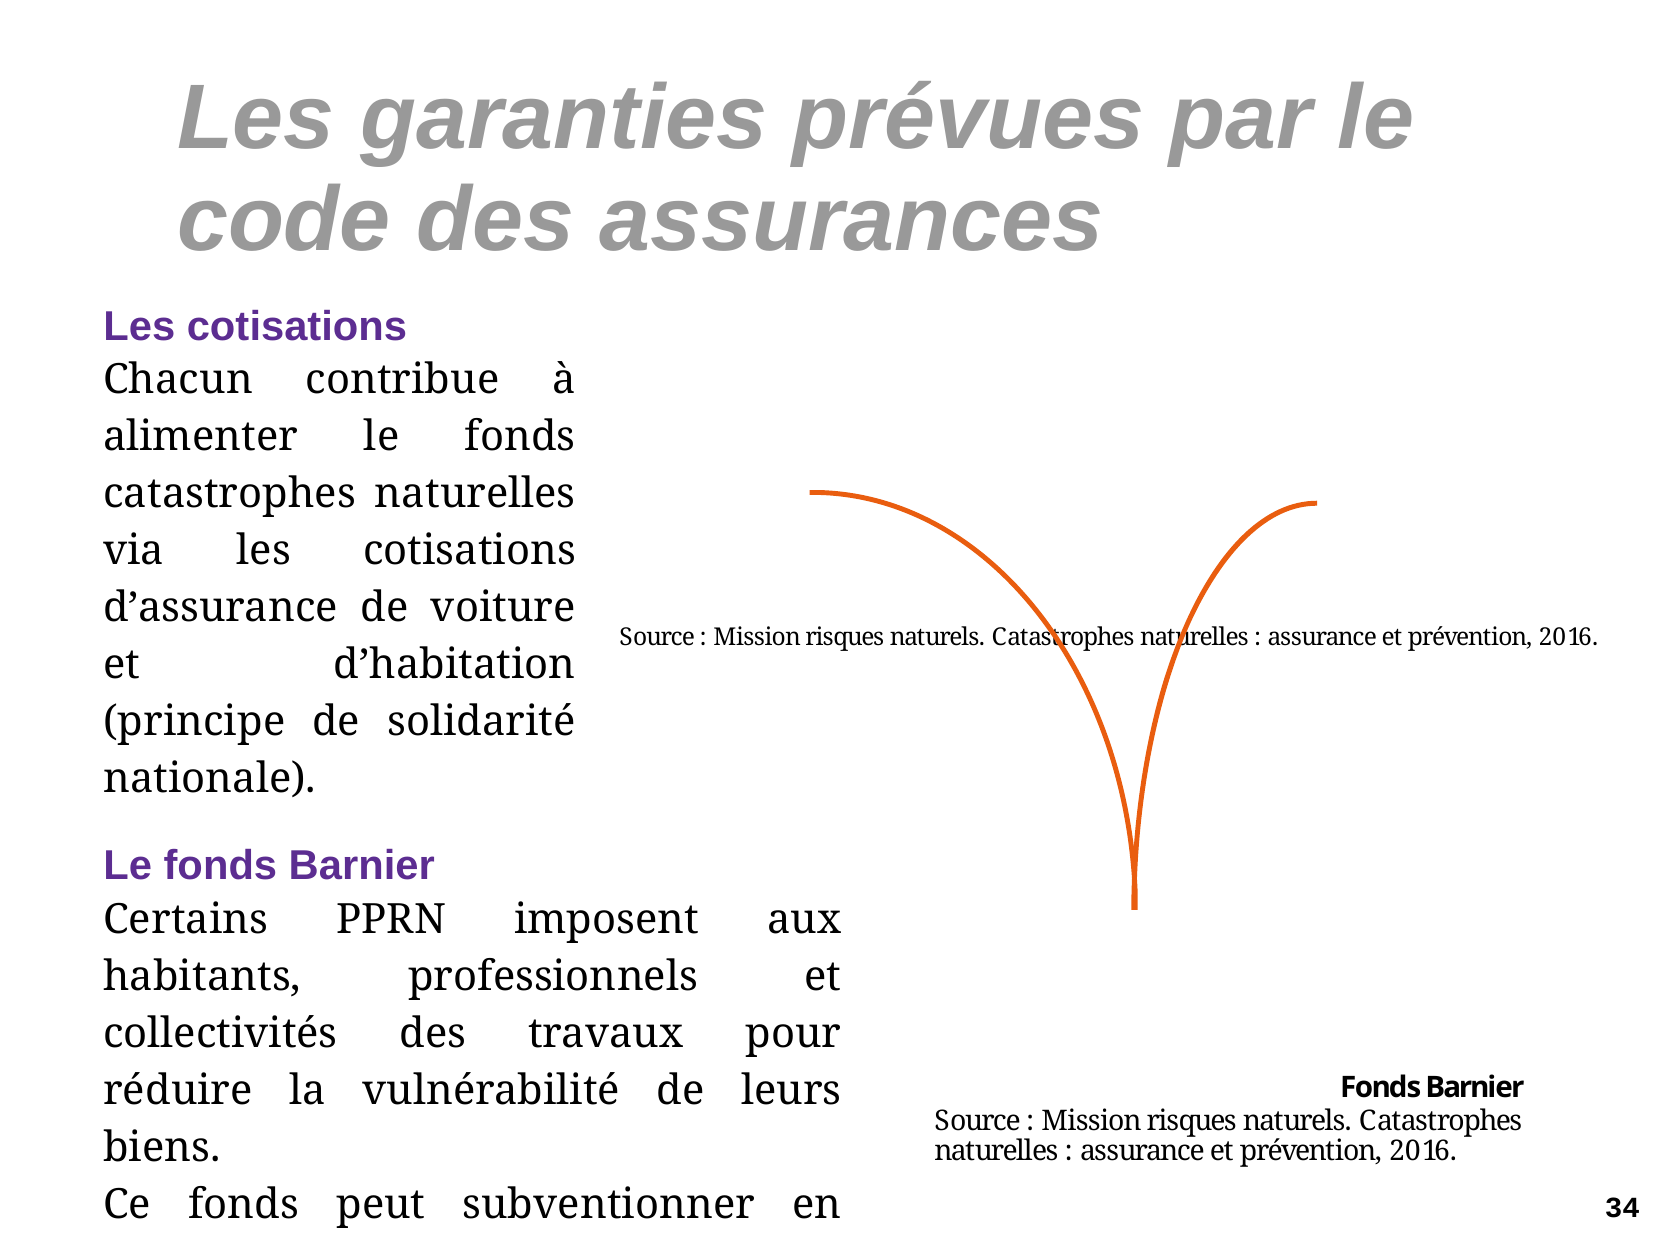

# Les garanties prévues par le code des assurances
Les cotisations
Chacun contribue à alimenter le fonds catastrophes naturelles via les cotisations d’assurance de voiture et d’habitation (principe de solidarité nationale).
Le fonds Barnier
Certains PPRN imposent aux habitants, professionnels et collectivités des travaux pour réduire la vulnérabilité de leurs biens.
Ce fonds peut subventionner en partie ce type de travaux.